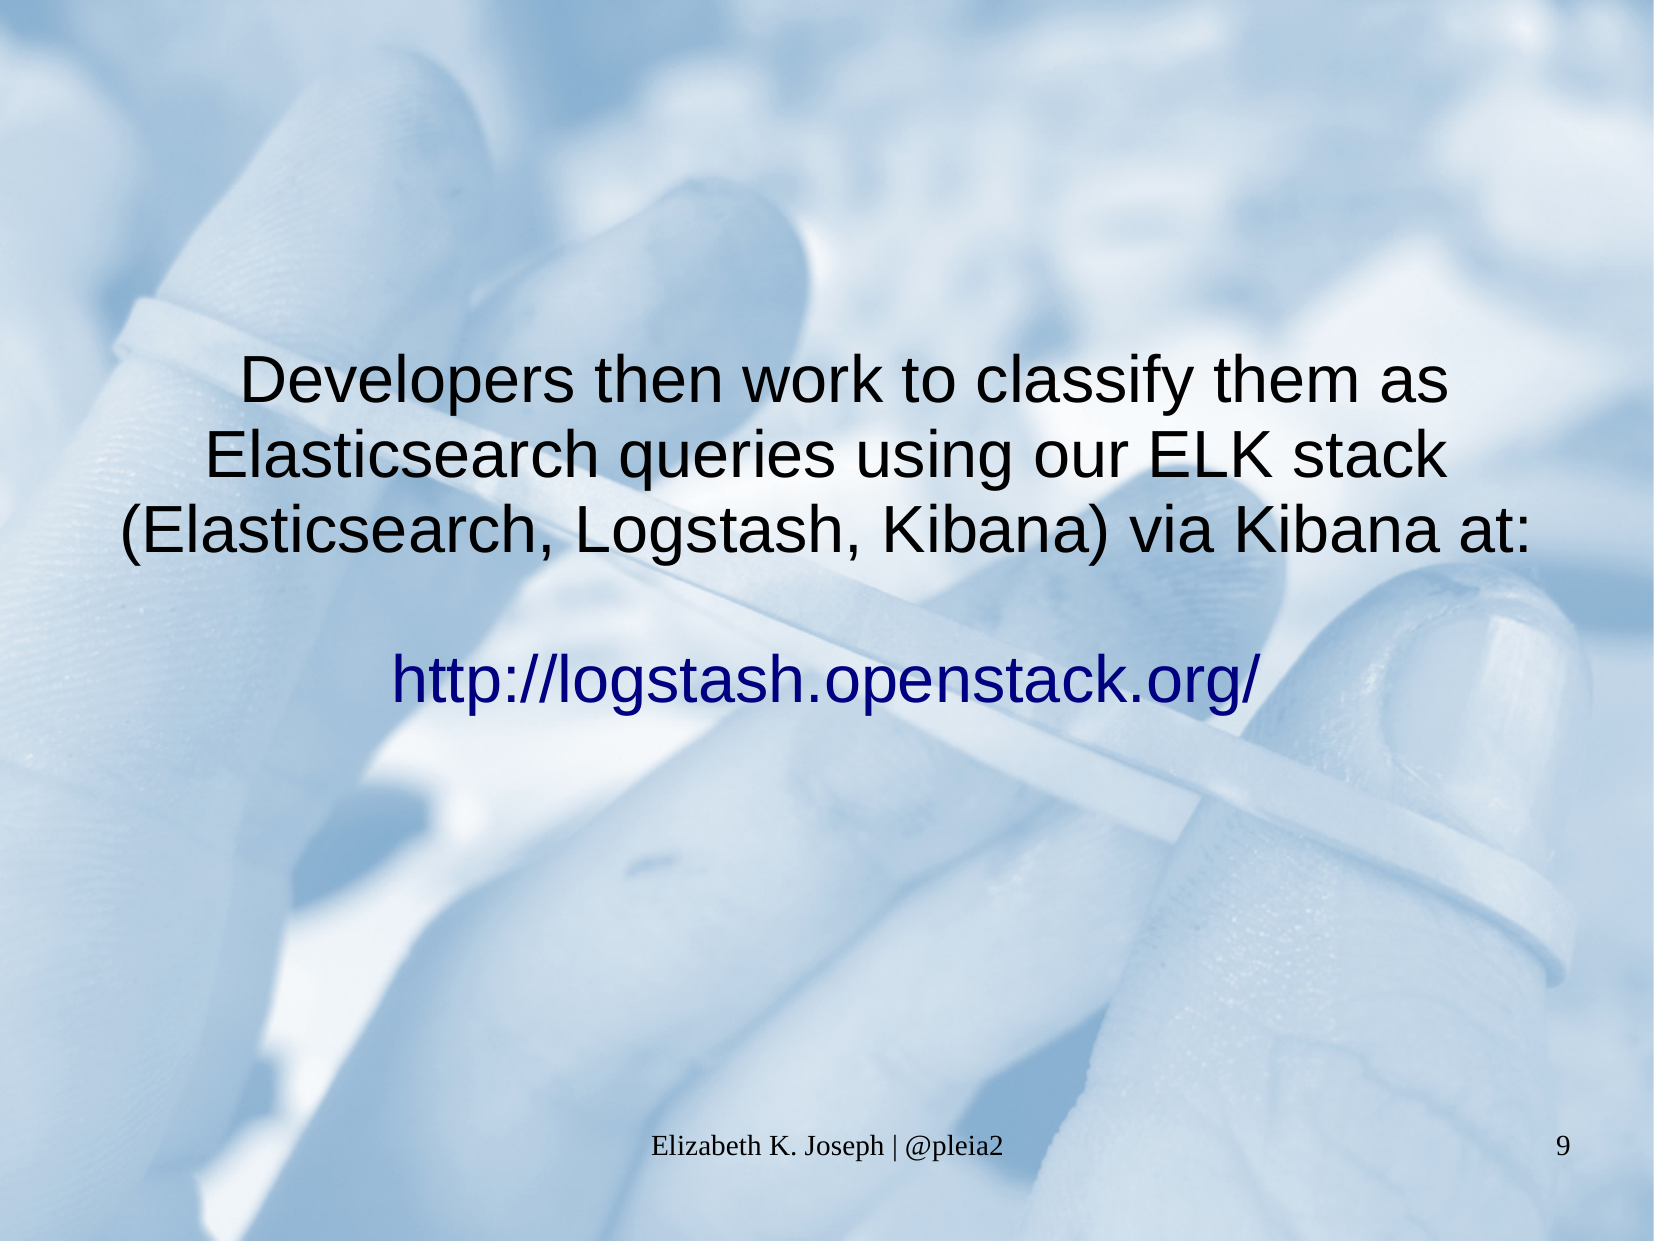

# Developers then work to classify them as Elasticsearch queries using our ELK stack (Elasticsearch, Logstash, Kibana) via Kibana at:
http://logstash.openstack.org/
Elizabeth K. Joseph | @pleia2
9